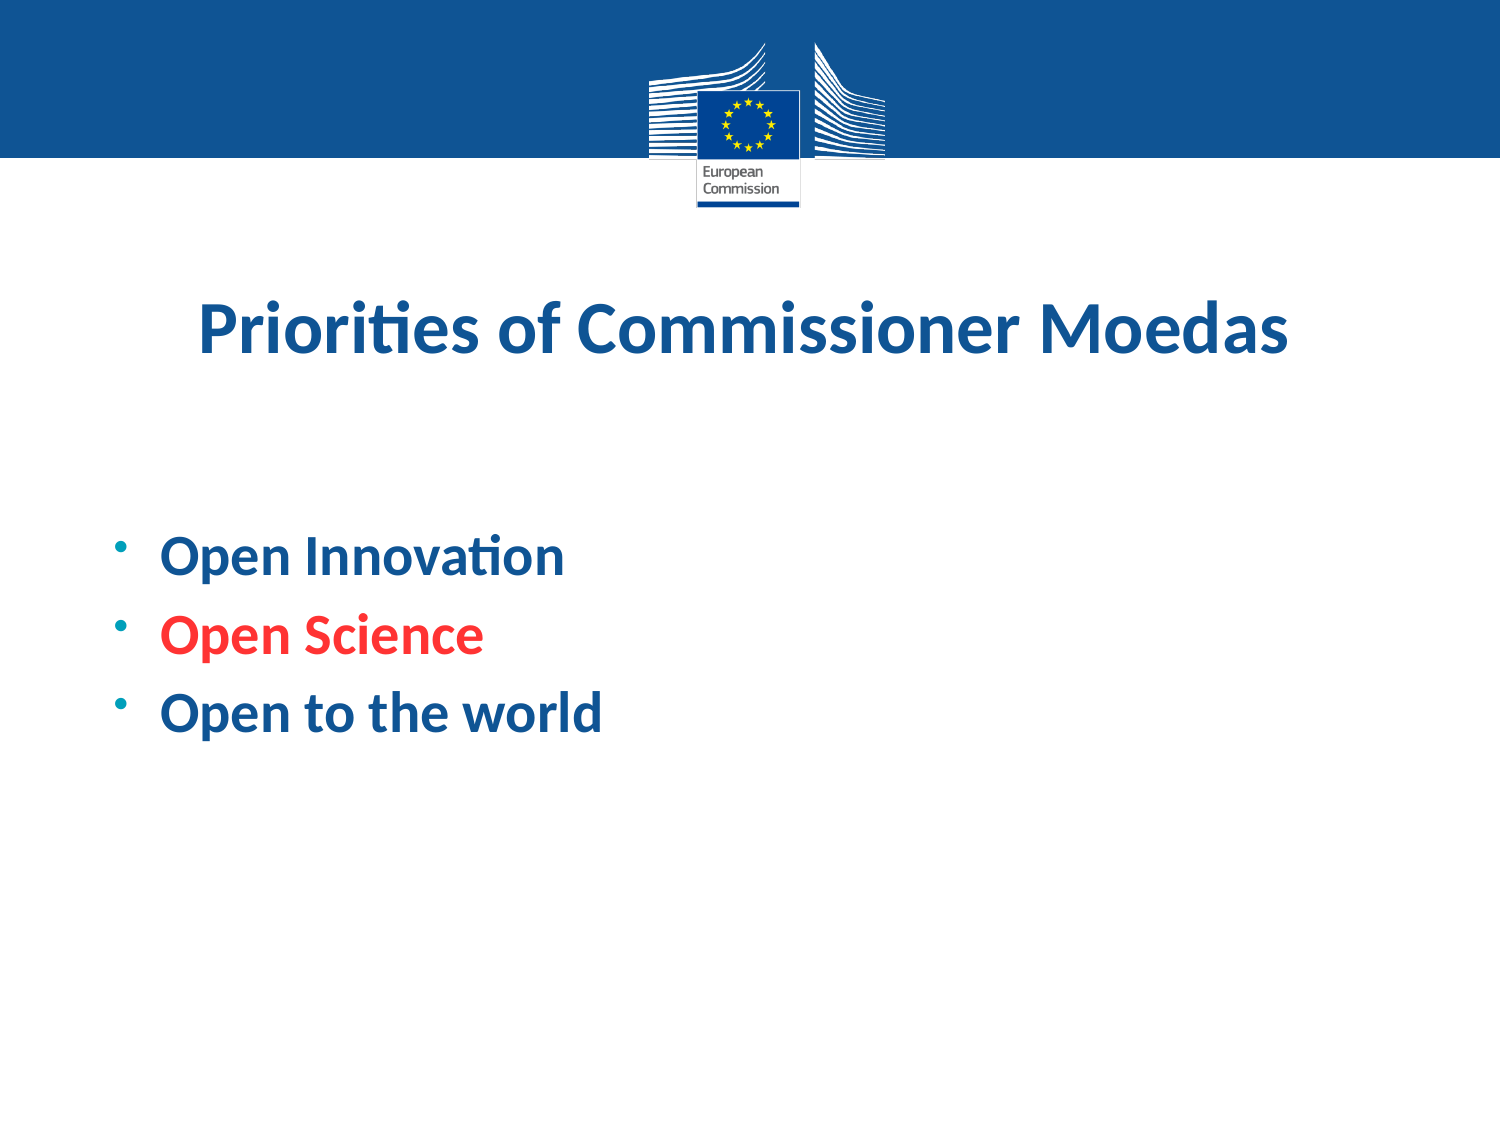

# Priorities of Commissioner Moedas
Open Innovation
Open Science
Open to the world